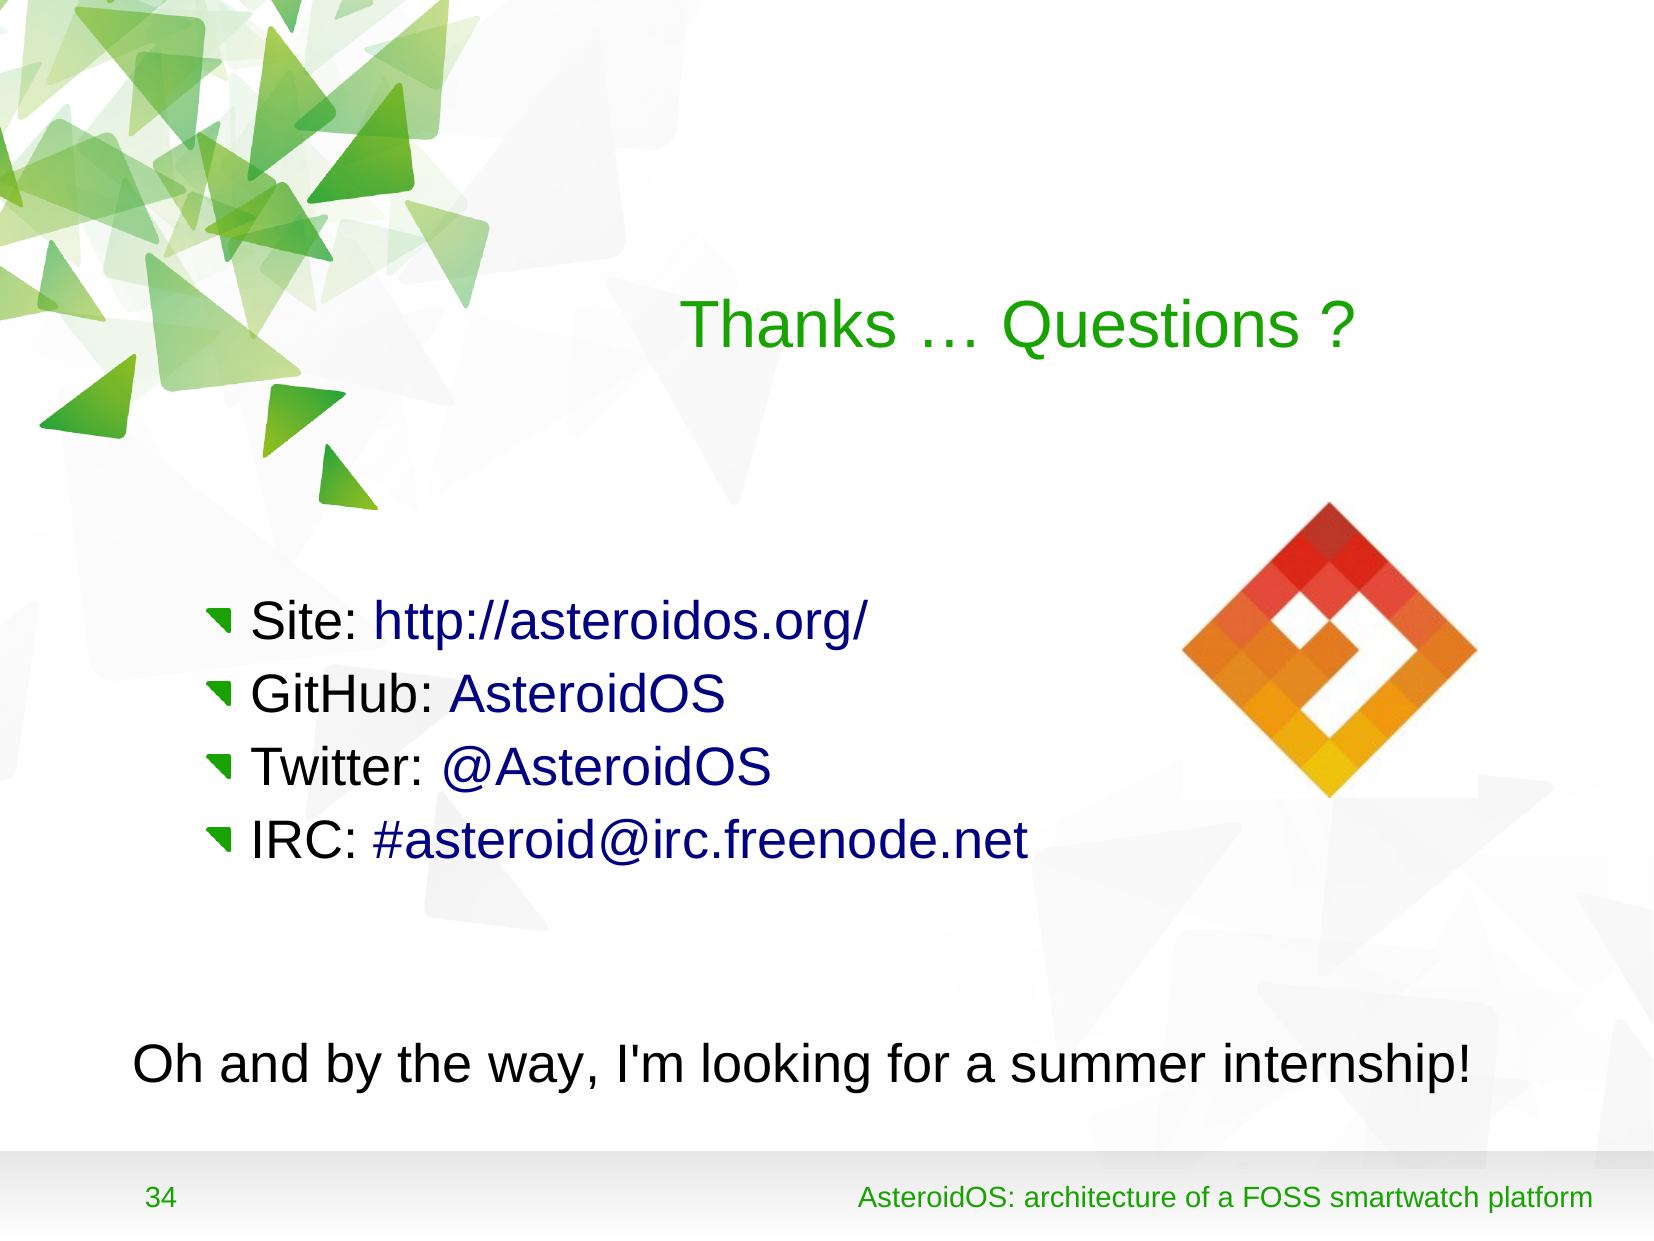

# Thanks … Questions ?
Site: http://asteroidos.org/
GitHub: AsteroidOS
Twitter: @AsteroidOS
IRC: #asteroid@irc.freenode.net
Oh and by the way, I'm looking for a summer internship!
34
AsteroidOS: architecture of a FOSS smartwatch platform